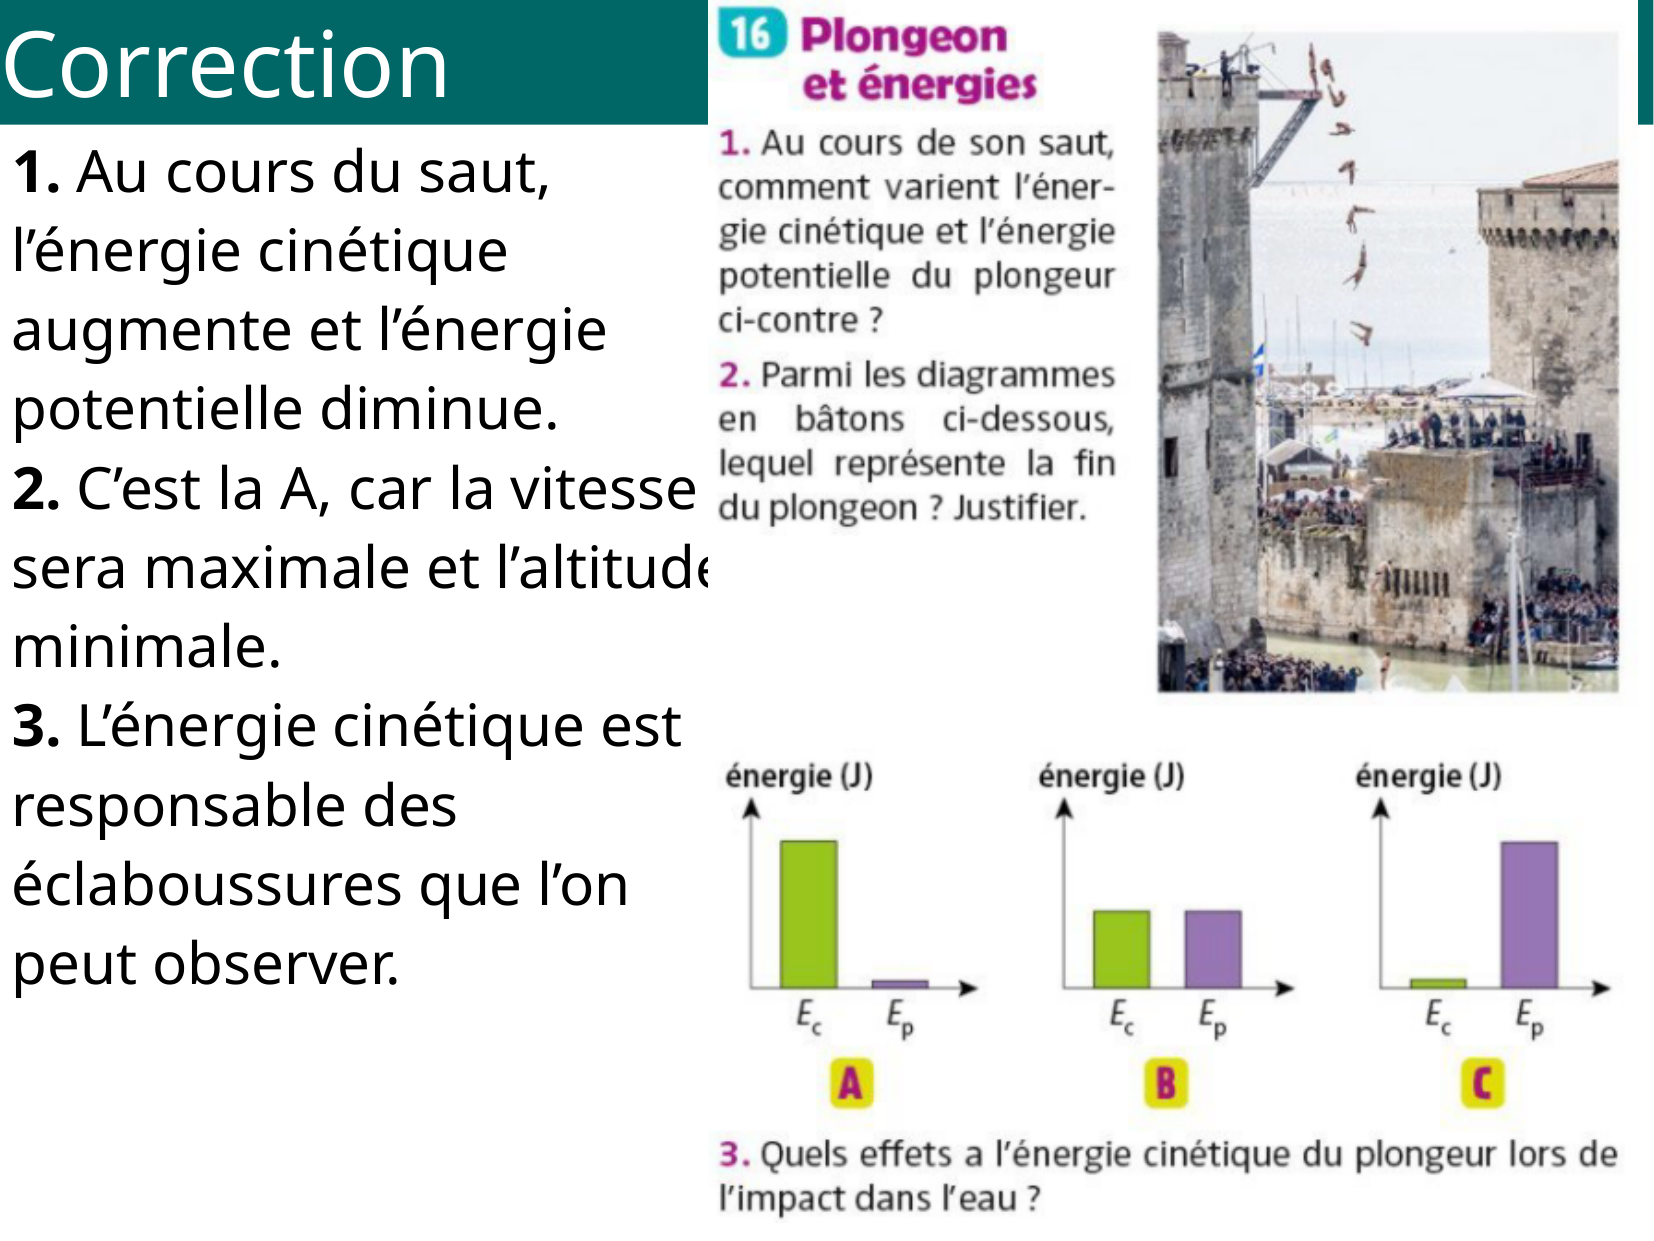

# Correction
1. Au cours du saut,
l’énergie cinétique
augmente et l’énergie
potentielle diminue.
2. C’est la A, car la vitesse
sera maximale et l’altitude
minimale.
3. L’énergie cinétique est
responsable des
éclaboussures que l’on
peut observer.